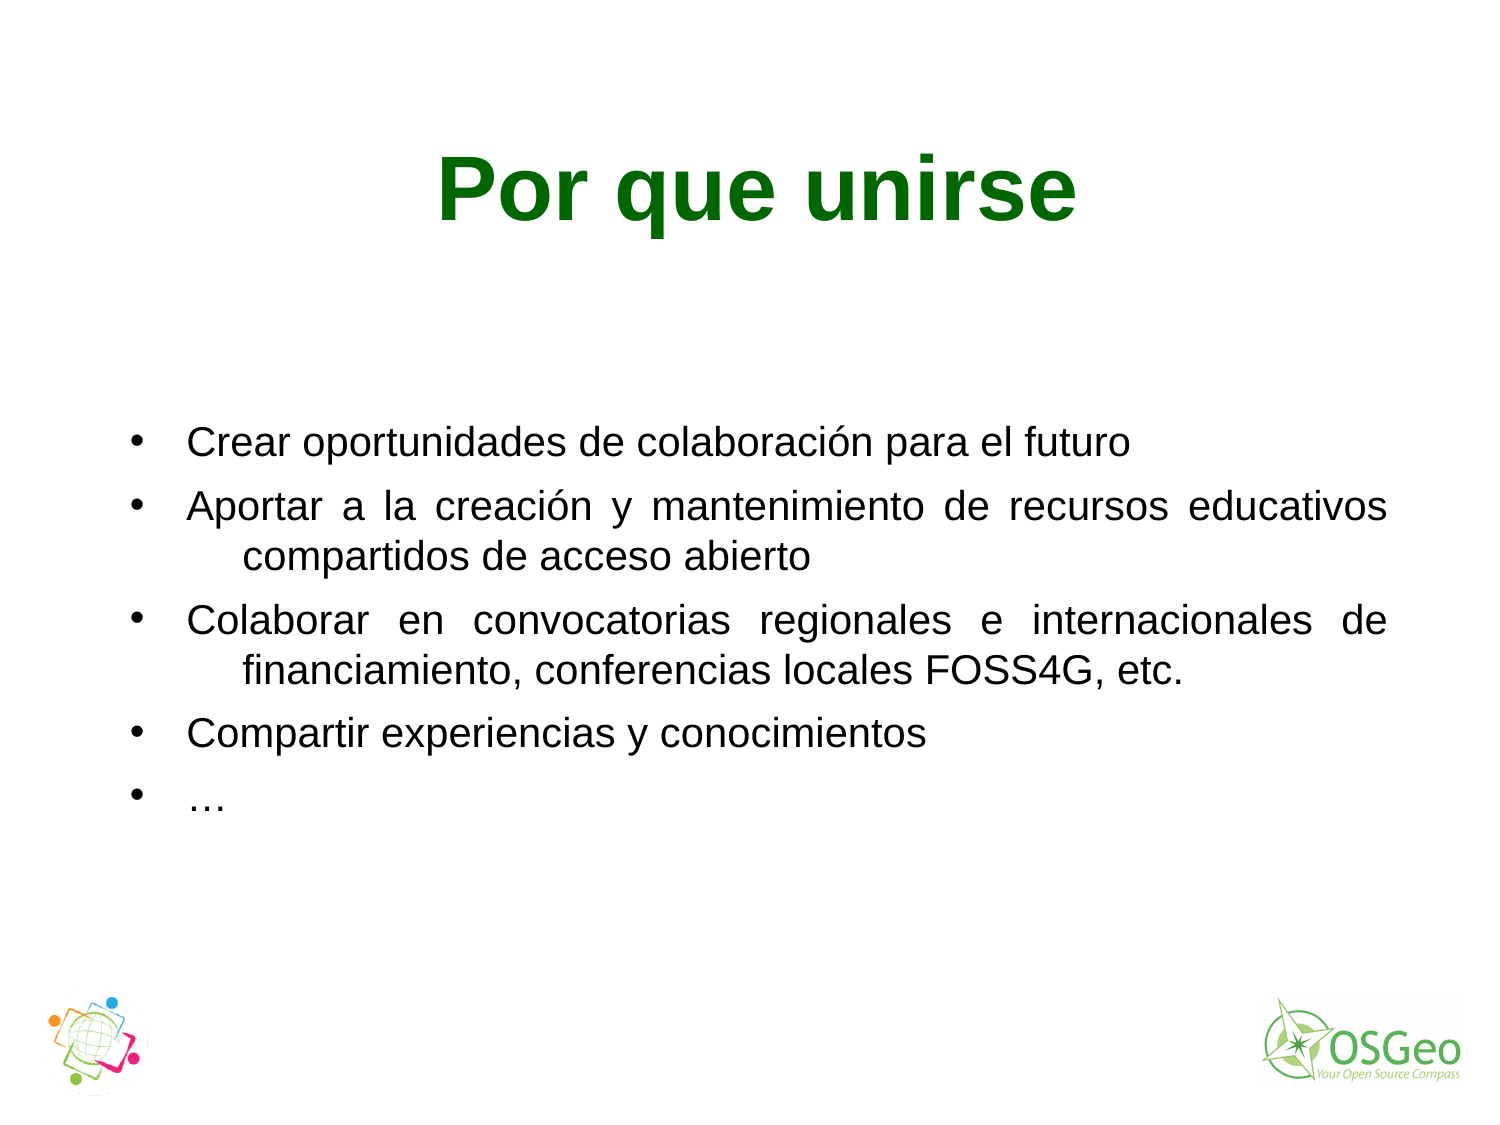

# Por que unirse
Crear oportunidades de colaboración para el futuro
Aportar a la creación y mantenimiento de recursos educativos compartidos de acceso abierto
Colaborar en convocatorias regionales e internacionales de financiamiento, conferencias locales FOSS4G, etc.
Compartir experiencias y conocimientos
…